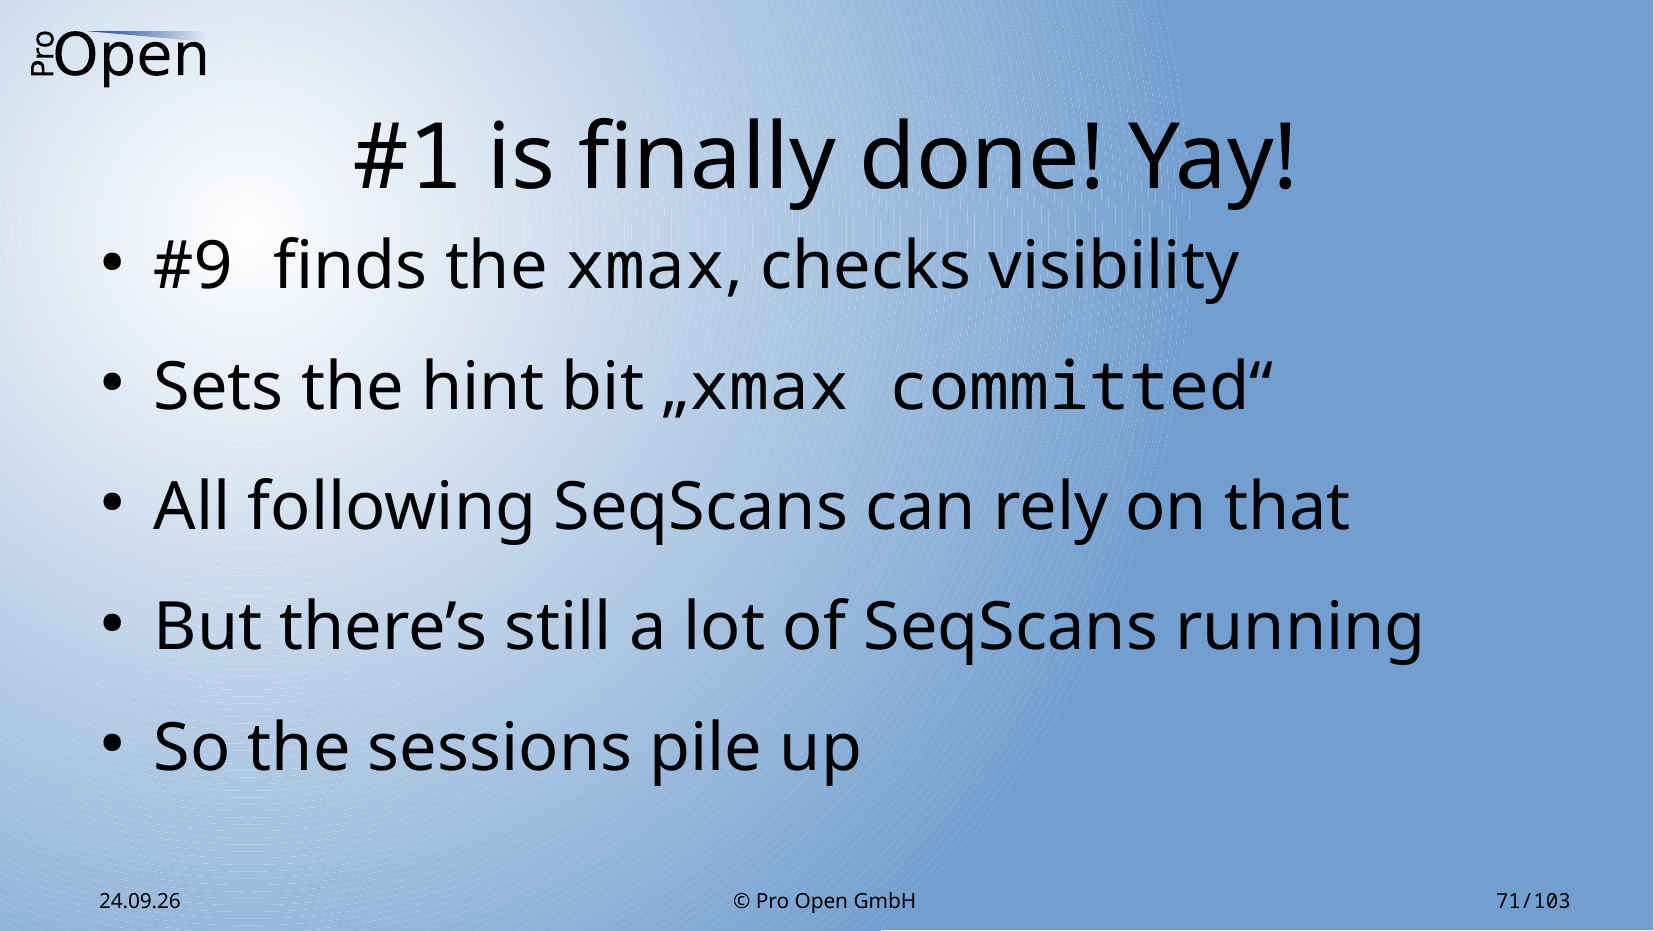

# #1 is finally done! Yay!
#9 finds the xmax, checks visibility
Sets the hint bit „xmax committed“
All following SeqScans can rely on that
But there’s still a lot of SeqScans running
So the sessions pile up
© Pro Open GmbH
71